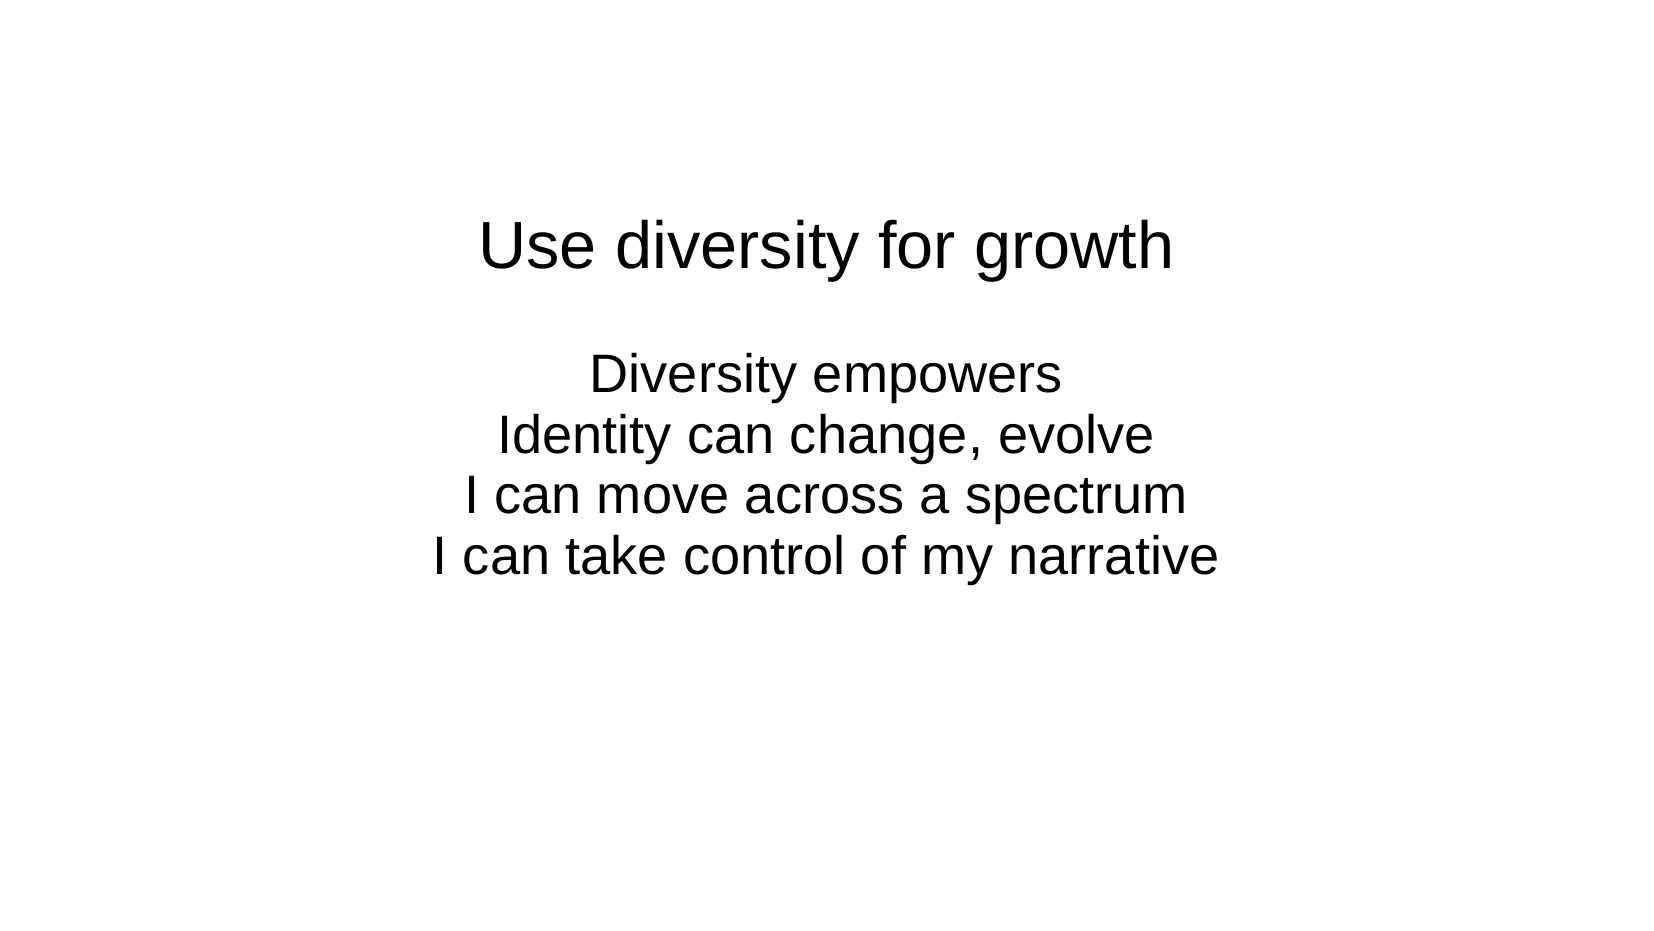

# Use diversity for growth
Diversity empowers
Identity can change, evolve
I can move across a spectrum
I can take control of my narrative